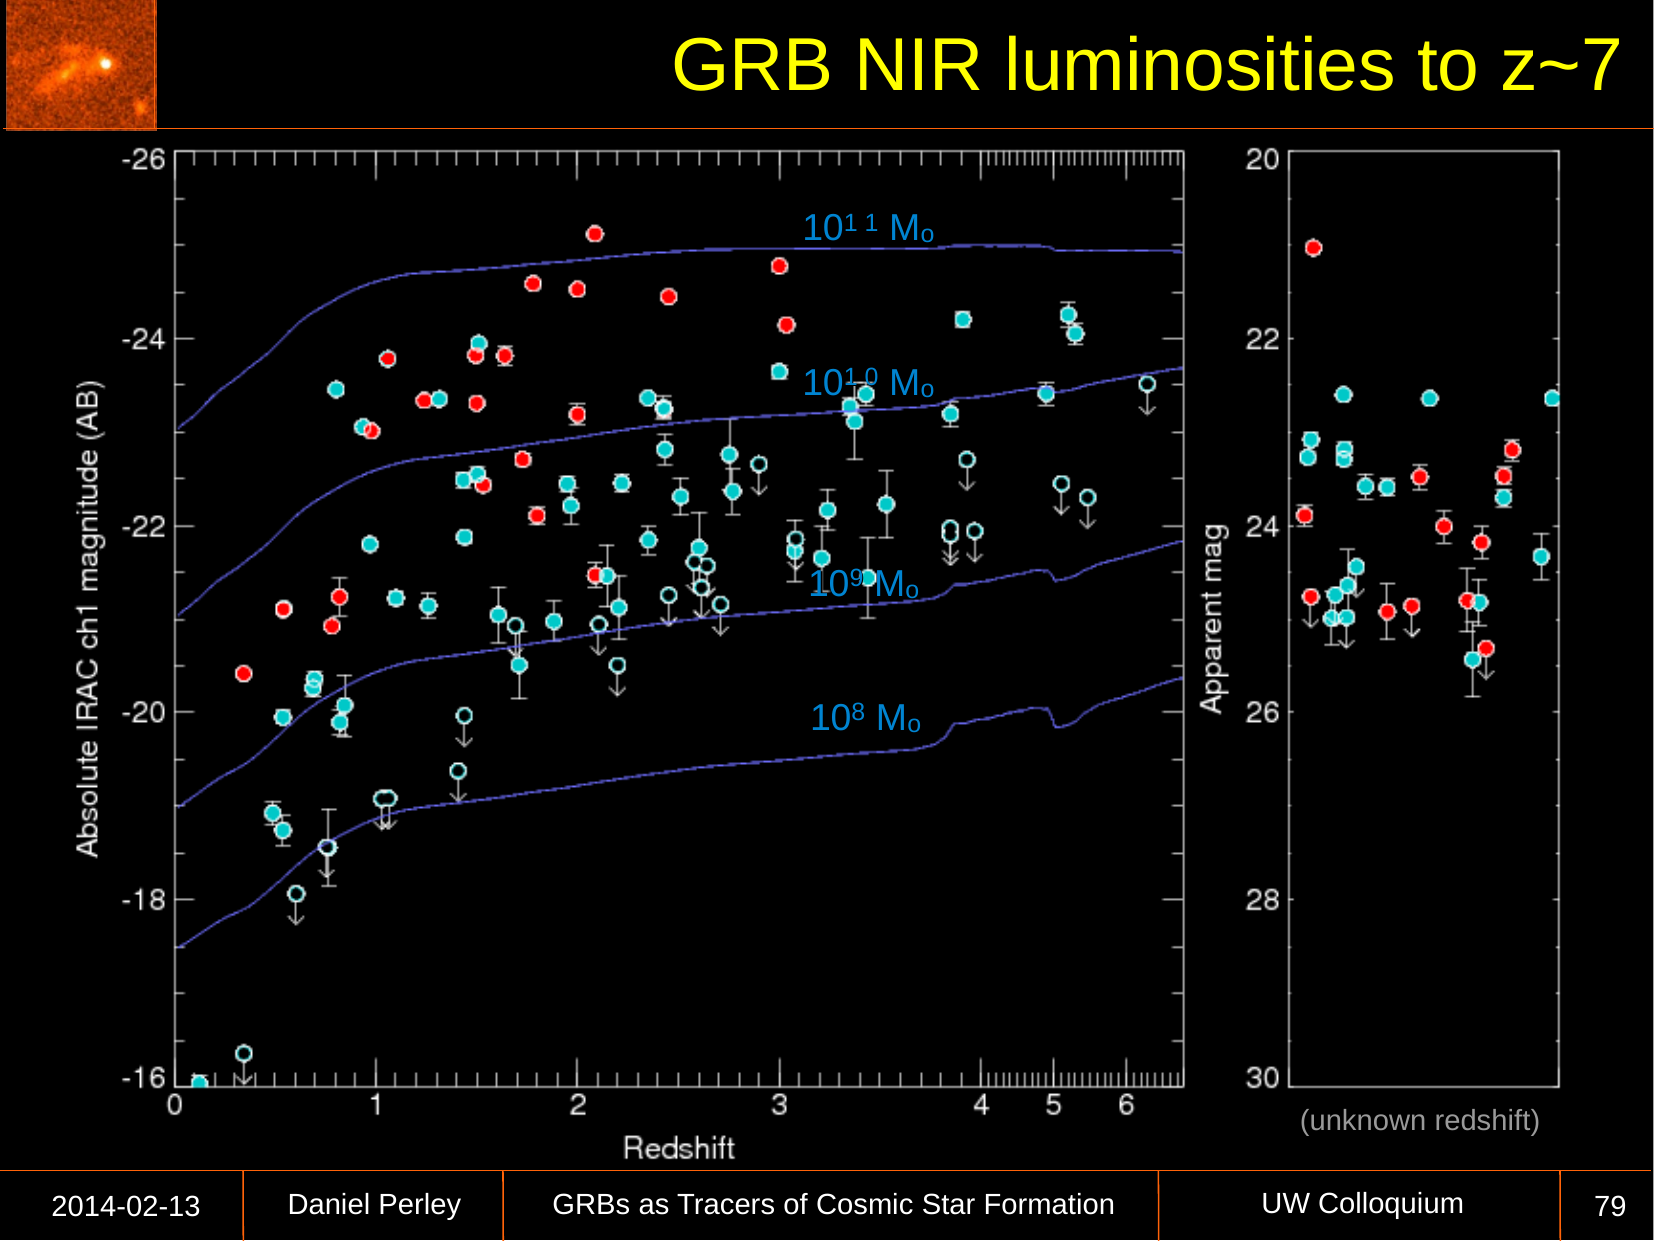

# GRB NIR luminosities to z~7
101 1 Mo
101 0 Mo
109 Mo
108 Mo
(unknown redshift)
2014-02-13
79